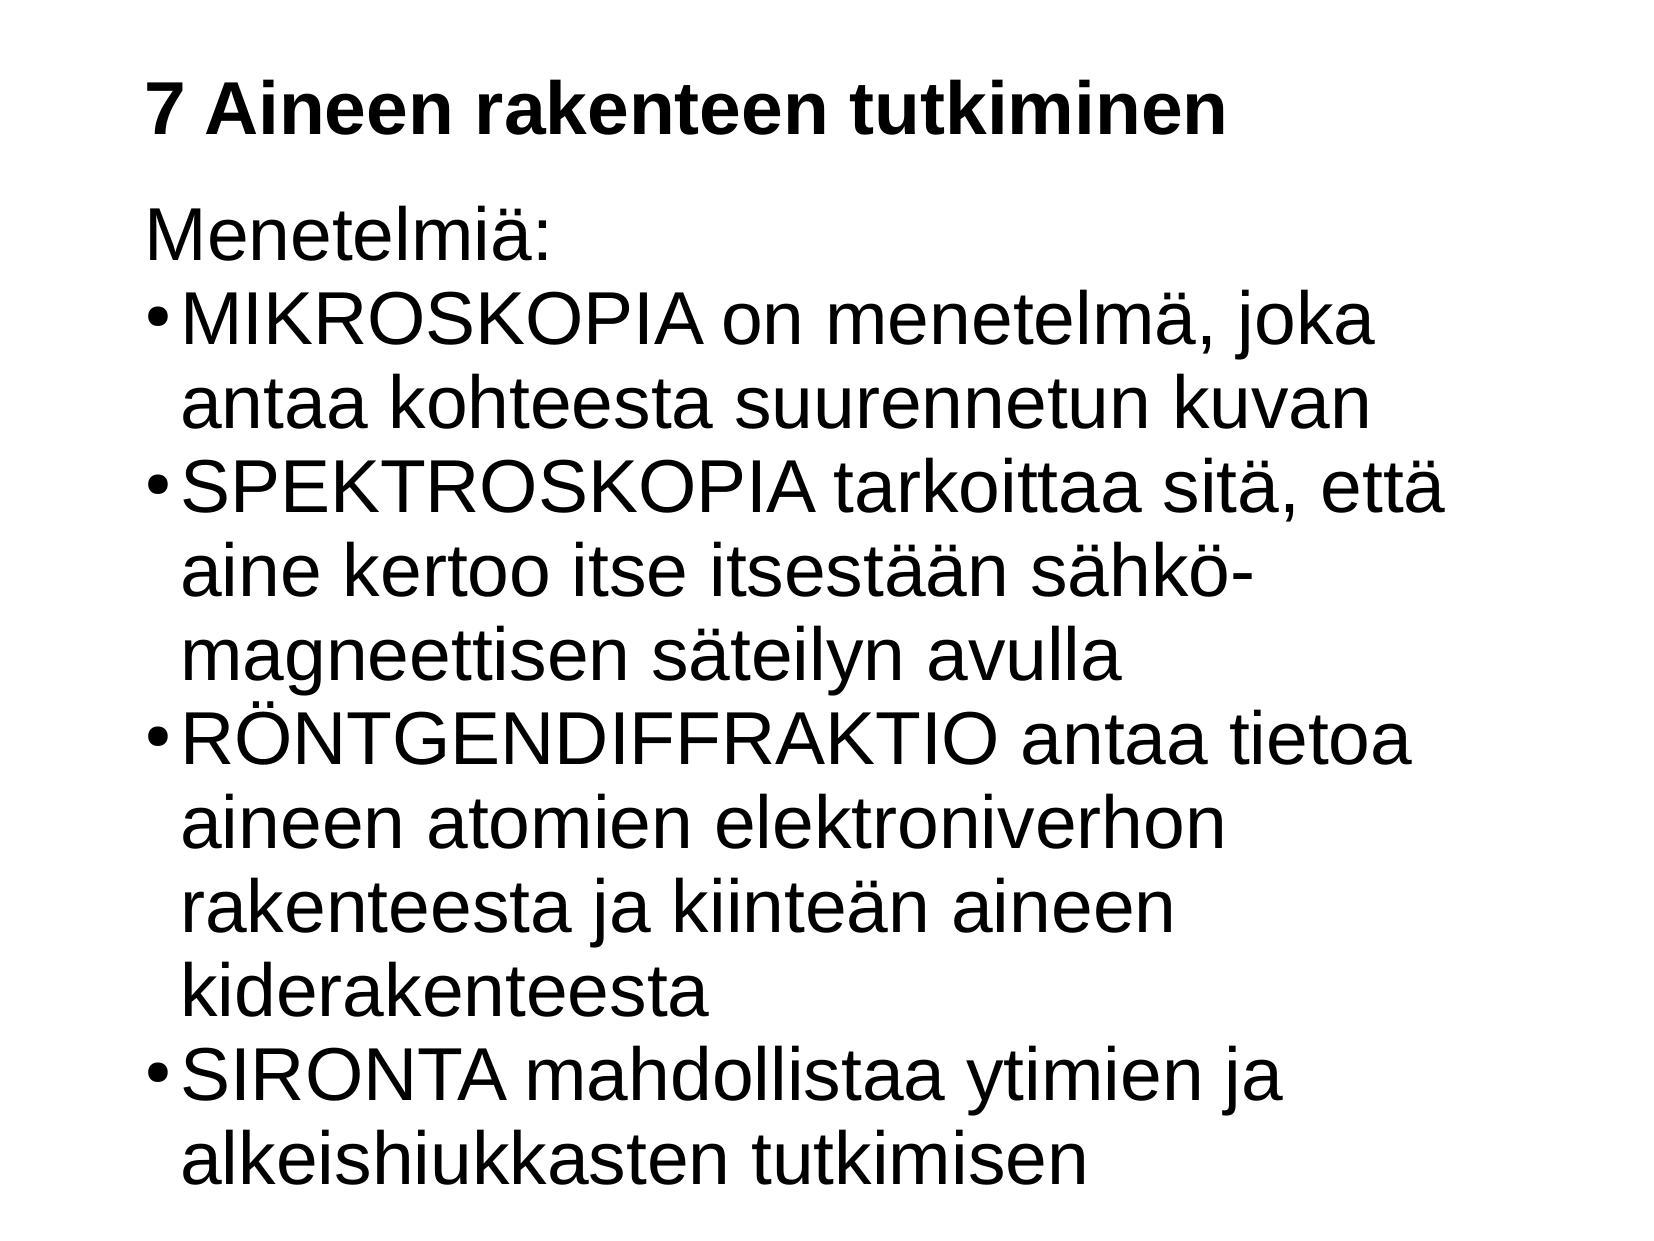

7 Aineen rakenteen tutkiminen
Menetelmiä:
MIKROSKOPIA on menetelmä, joka antaa kohteesta suurennetun kuvan
SPEKTROSKOPIA tarkoittaa sitä, että aine kertoo itse itsestään sähkö-magneettisen säteilyn avulla
RÖNTGENDIFFRAKTIO antaa tietoa aineen atomien elektroniverhon rakenteesta ja kiinteän aineen kiderakenteesta
SIRONTA mahdollistaa ytimien ja alkeishiukkasten tutkimisen